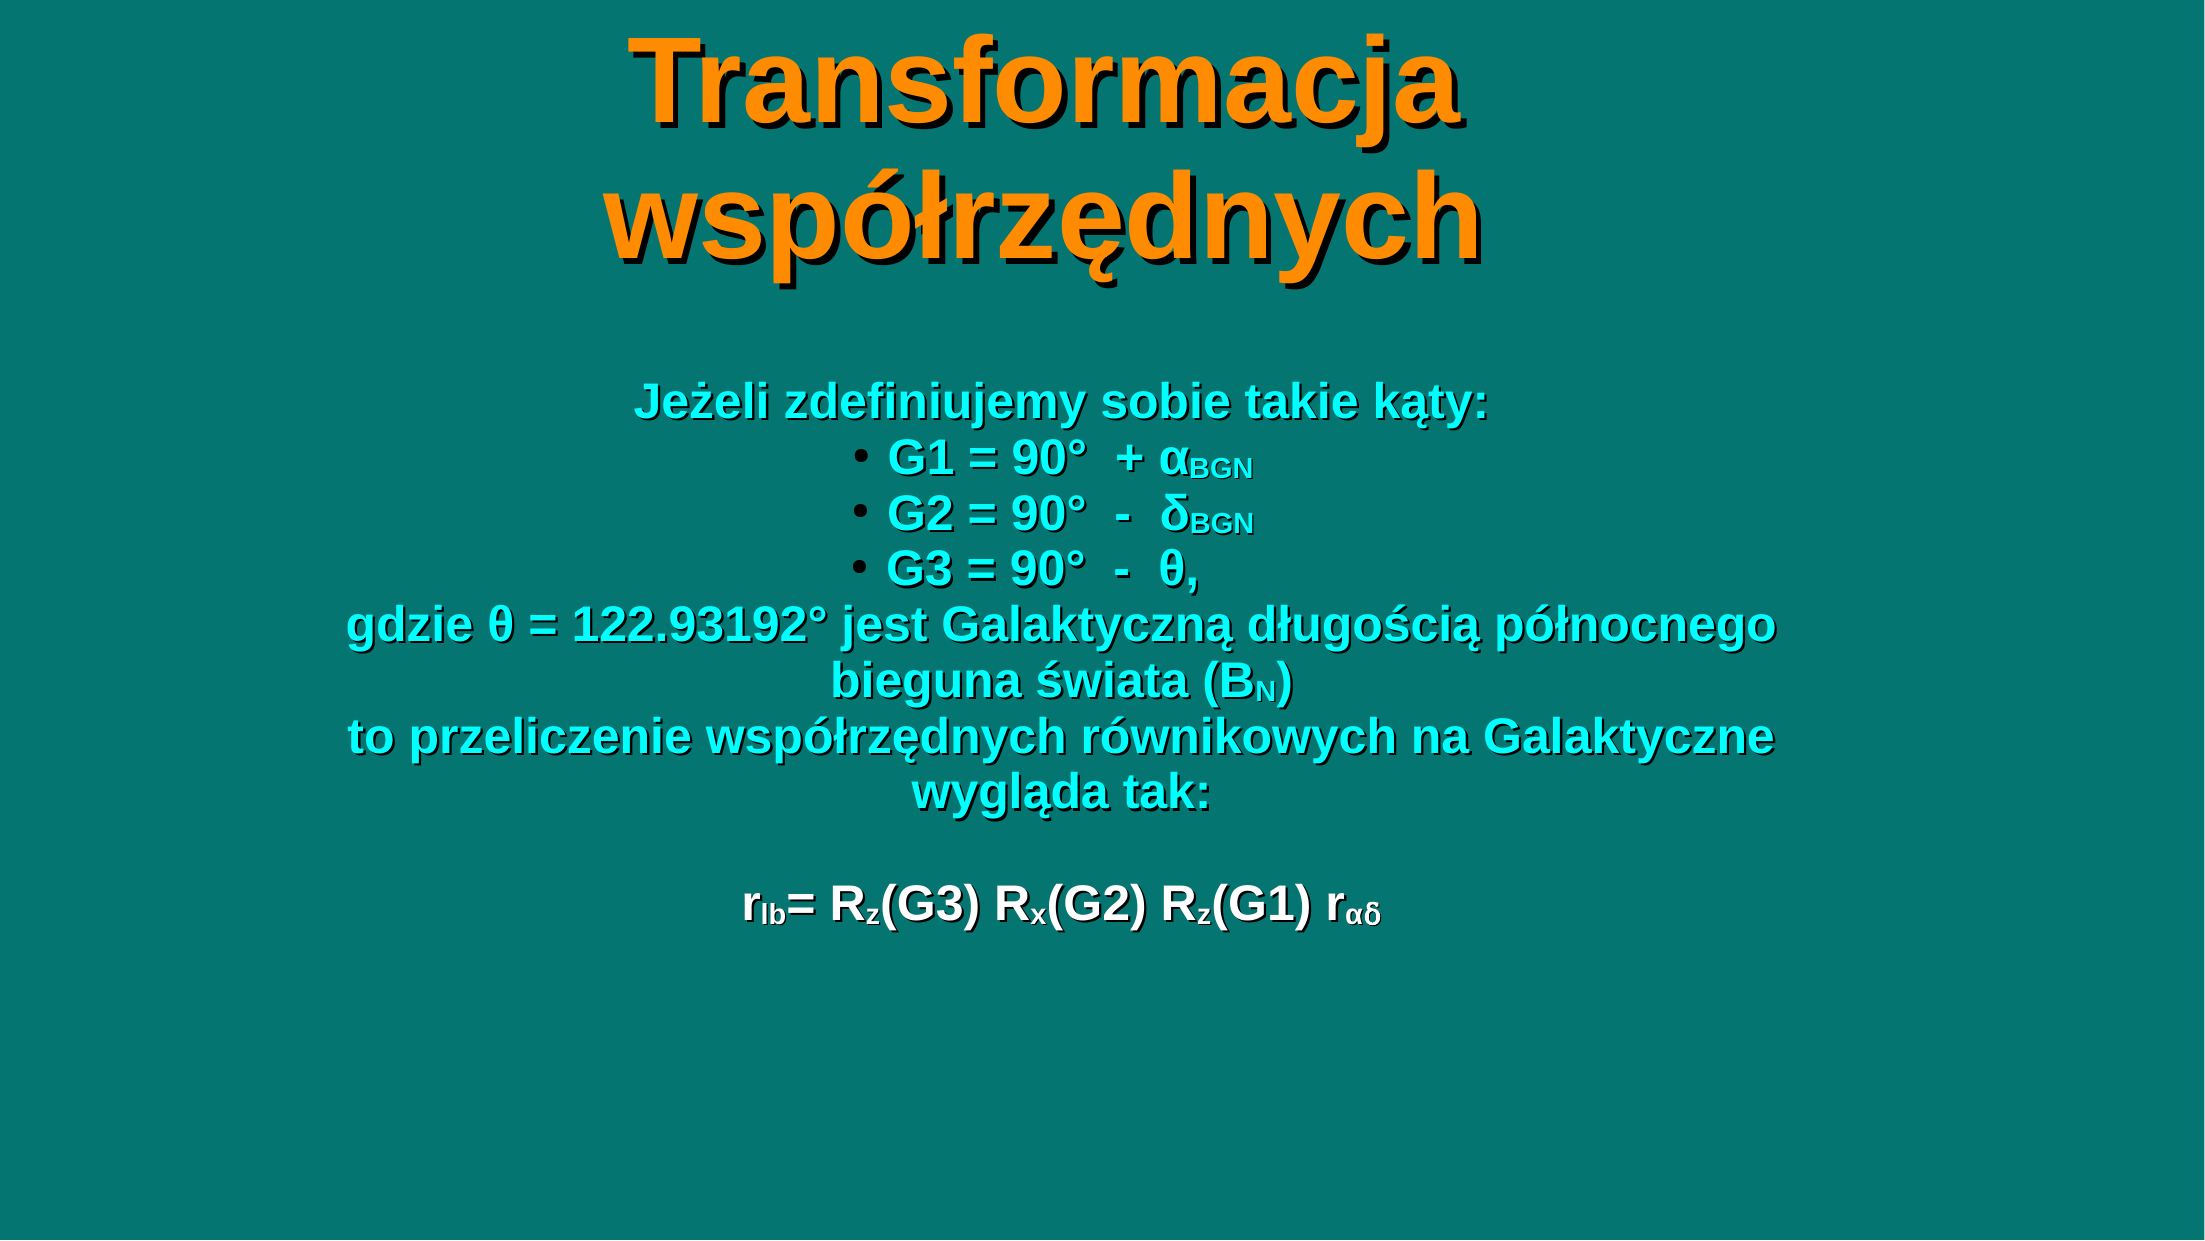

# Transformacja współrzędnych
Jeżeli zdefiniujemy sobie takie kąty:
G1 = 90° + αBGN
G2 = 90° - δBGN
G3 = 90° - θ,
gdzie θ = 122.93192° jest Galaktyczną długością północnego bieguna świata (BN)
to przeliczenie współrzędnych równikowych na Galaktyczne wygląda tak:
 rlb= Rz(G3) Rx(G2) Rz(G1) rαδ